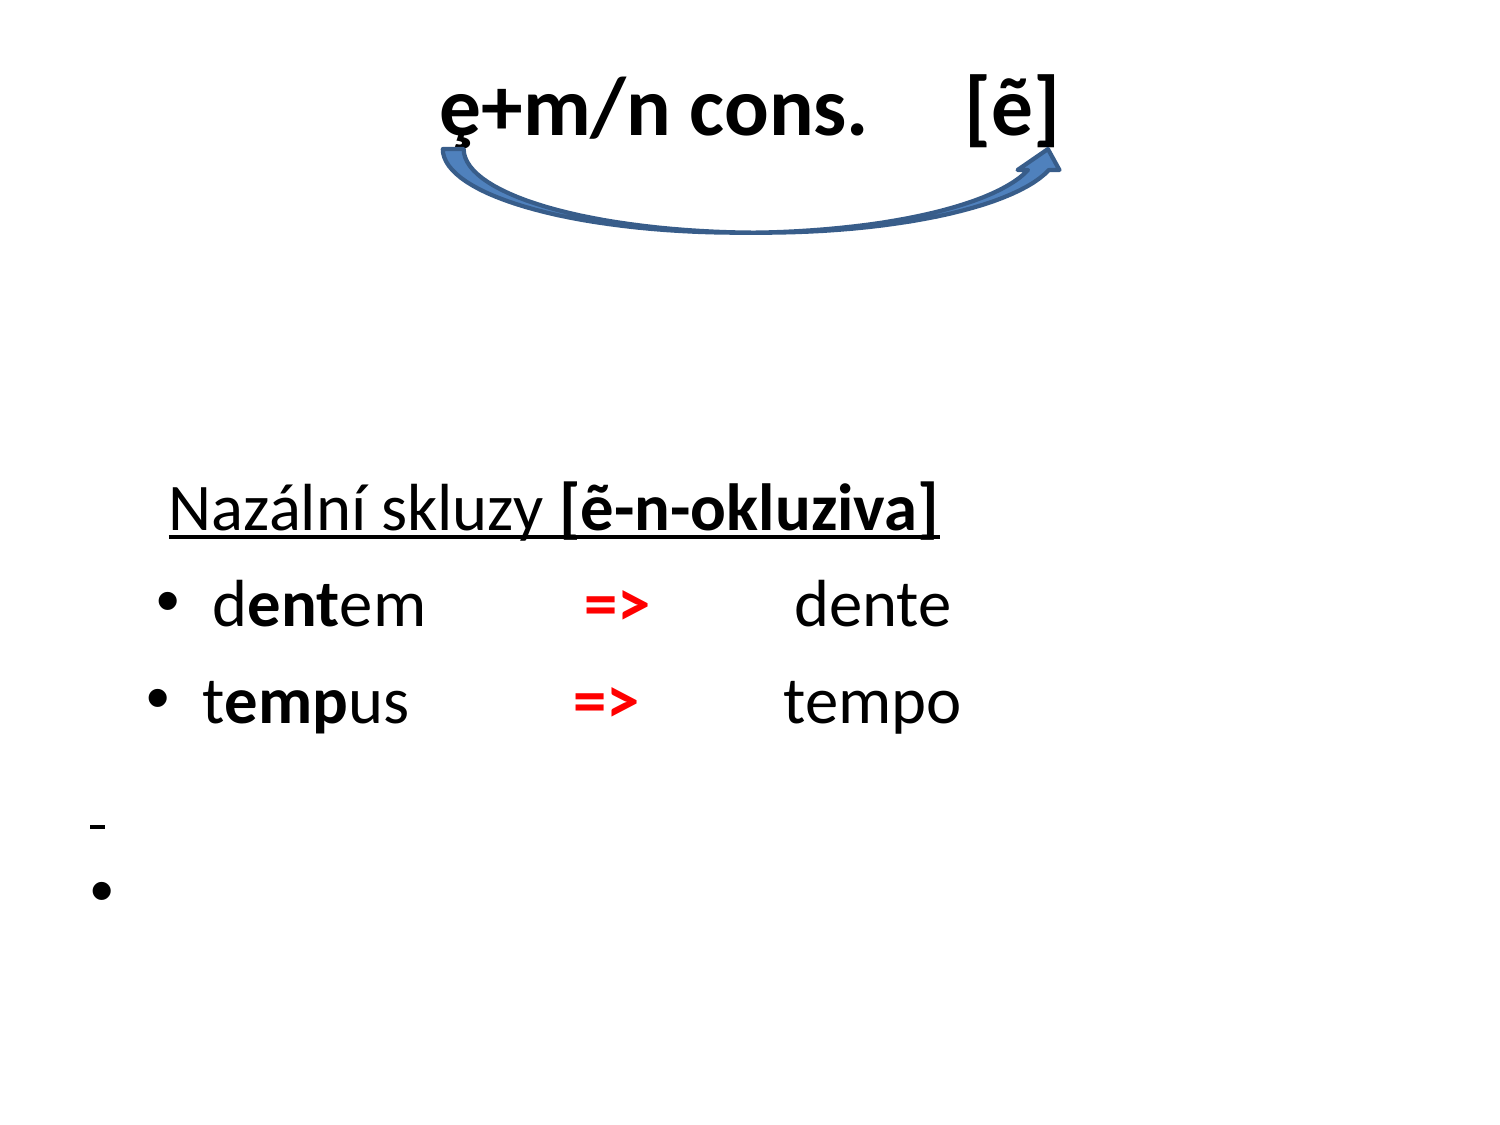

# ȩ+m/n cons. 		[ẽ]
Nazální skluzy [ẽ-n-okluziva]
dentem		 => 		dente
tempus		 => 		tempo